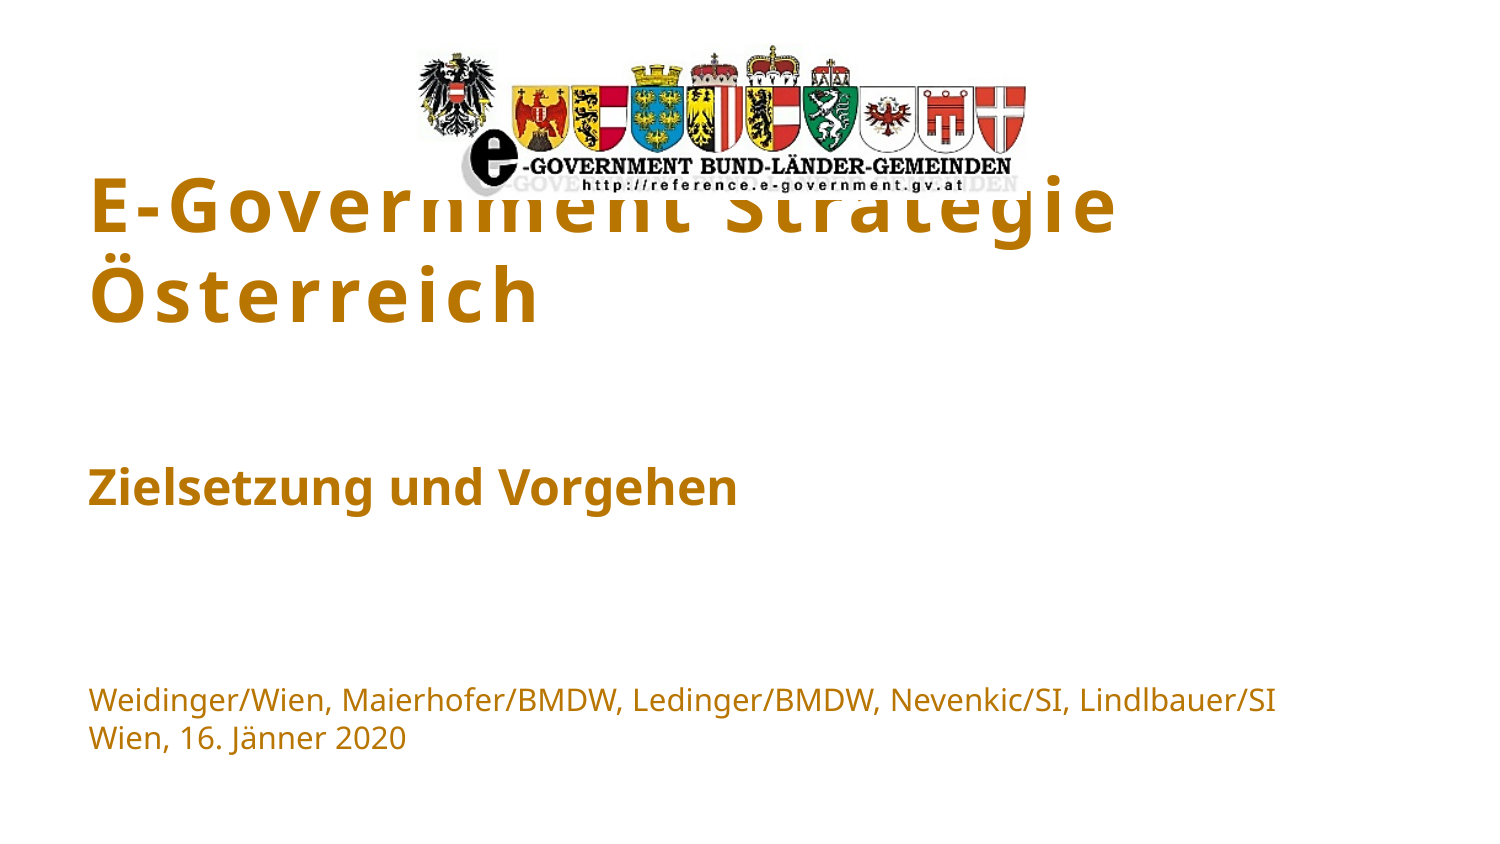

# E-Government Strategie Österreich
Zielsetzung und Vorgehen
Weidinger/Wien, Maierhofer/BMDW, Ledinger/BMDW, Nevenkic/SI, Lindlbauer/SI
Wien, 16. Jänner 2020